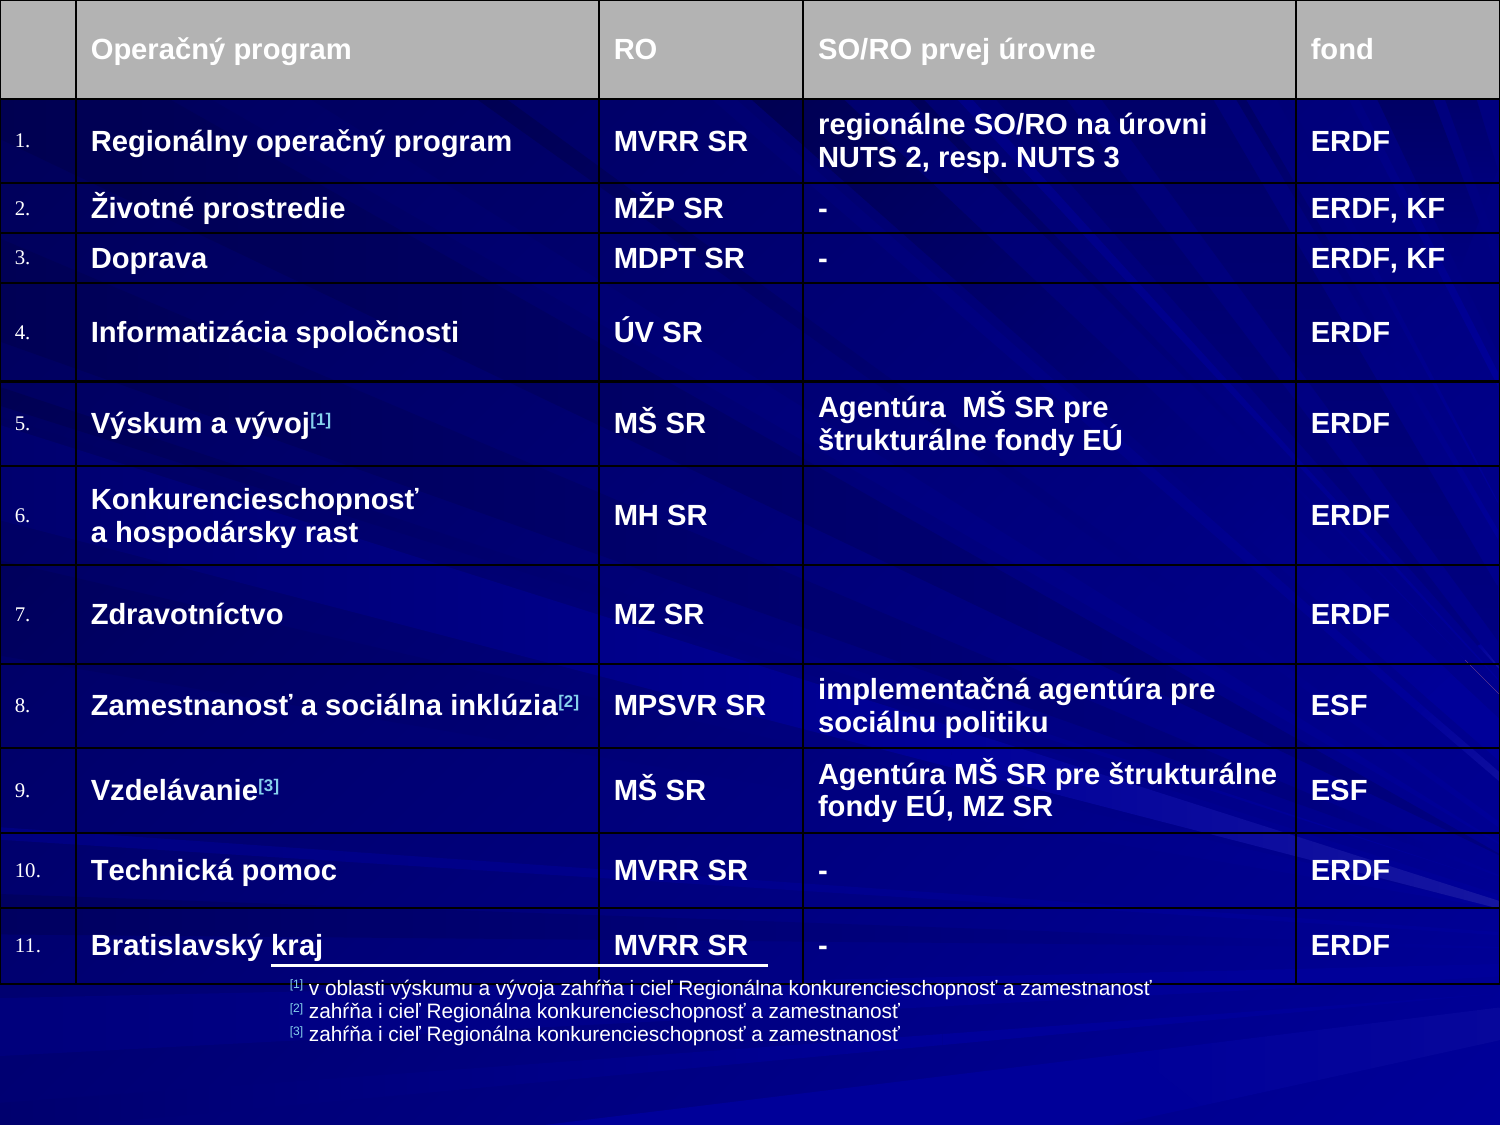

Operačný program
RO
SO/RO prvej úrovne
fond
1.
Regionálny operačný program
MVRR SR
regionálne SO/RO na úrovni NUTS 2, resp. NUTS 3
ERDF
2.
Životné prostredie
MŽP SR
-
ERDF, KF
3.
Doprava
MDPT SR
-
ERDF, KF
4.
Informatizácia spoločnosti
ÚV SR
ERDF
5.
Výskum a vývoj[1]
MŠ SR
Agentúra  MŠ SR pre štrukturálne fondy EÚ
ERDF
6.
Konkurencieschopnosť a hospodársky rast
MH SR
ERDF
7.
Zdravotníctvo
MZ SR
ERDF
8.
Zamestnanosť a sociálna inklúzia[2]
MPSVR SR
implementačná agentúra pre sociálnu politiku
ESF
9.
Vzdelávanie[3]
MŠ SR
Agentúra MŠ SR pre štrukturálne fondy EÚ, MZ SR
ESF
10.
Technická pomoc
MVRR SR
-
ERDF
11.
Bratislavský kraj
MVRR SR
-
ERDF
[1] v oblasti výskumu a vývoja zahŕňa i cieľ Regionálna konkurencieschopnosť a zamestnanosť
[2] zahŕňa i cieľ Regionálna konkurencieschopnosť a zamestnanosť
[3] zahŕňa i cieľ Regionálna konkurencieschopnosť a zamestnanosť